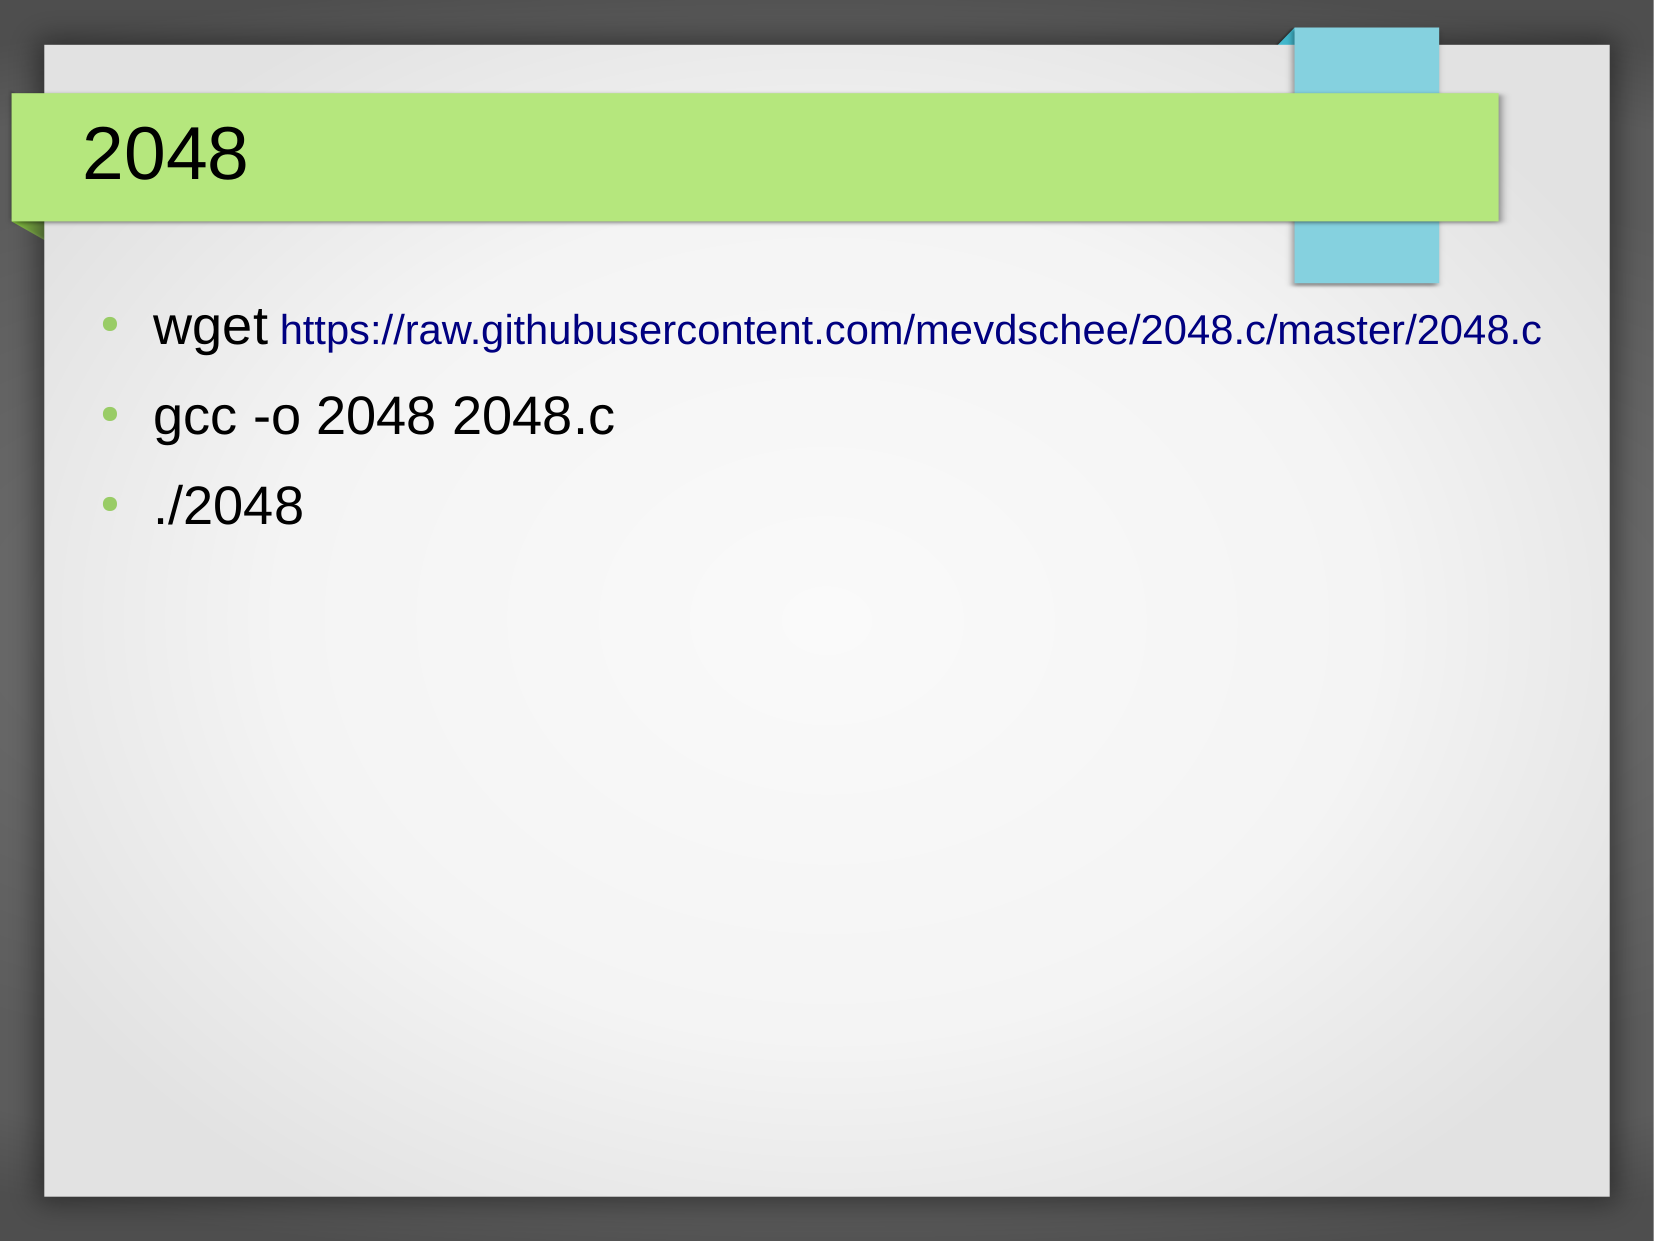

# 2048
wget https://raw.githubusercontent.com/mevdschee/2048.c/master/2048.c
gcc -o 2048 2048.c
./2048